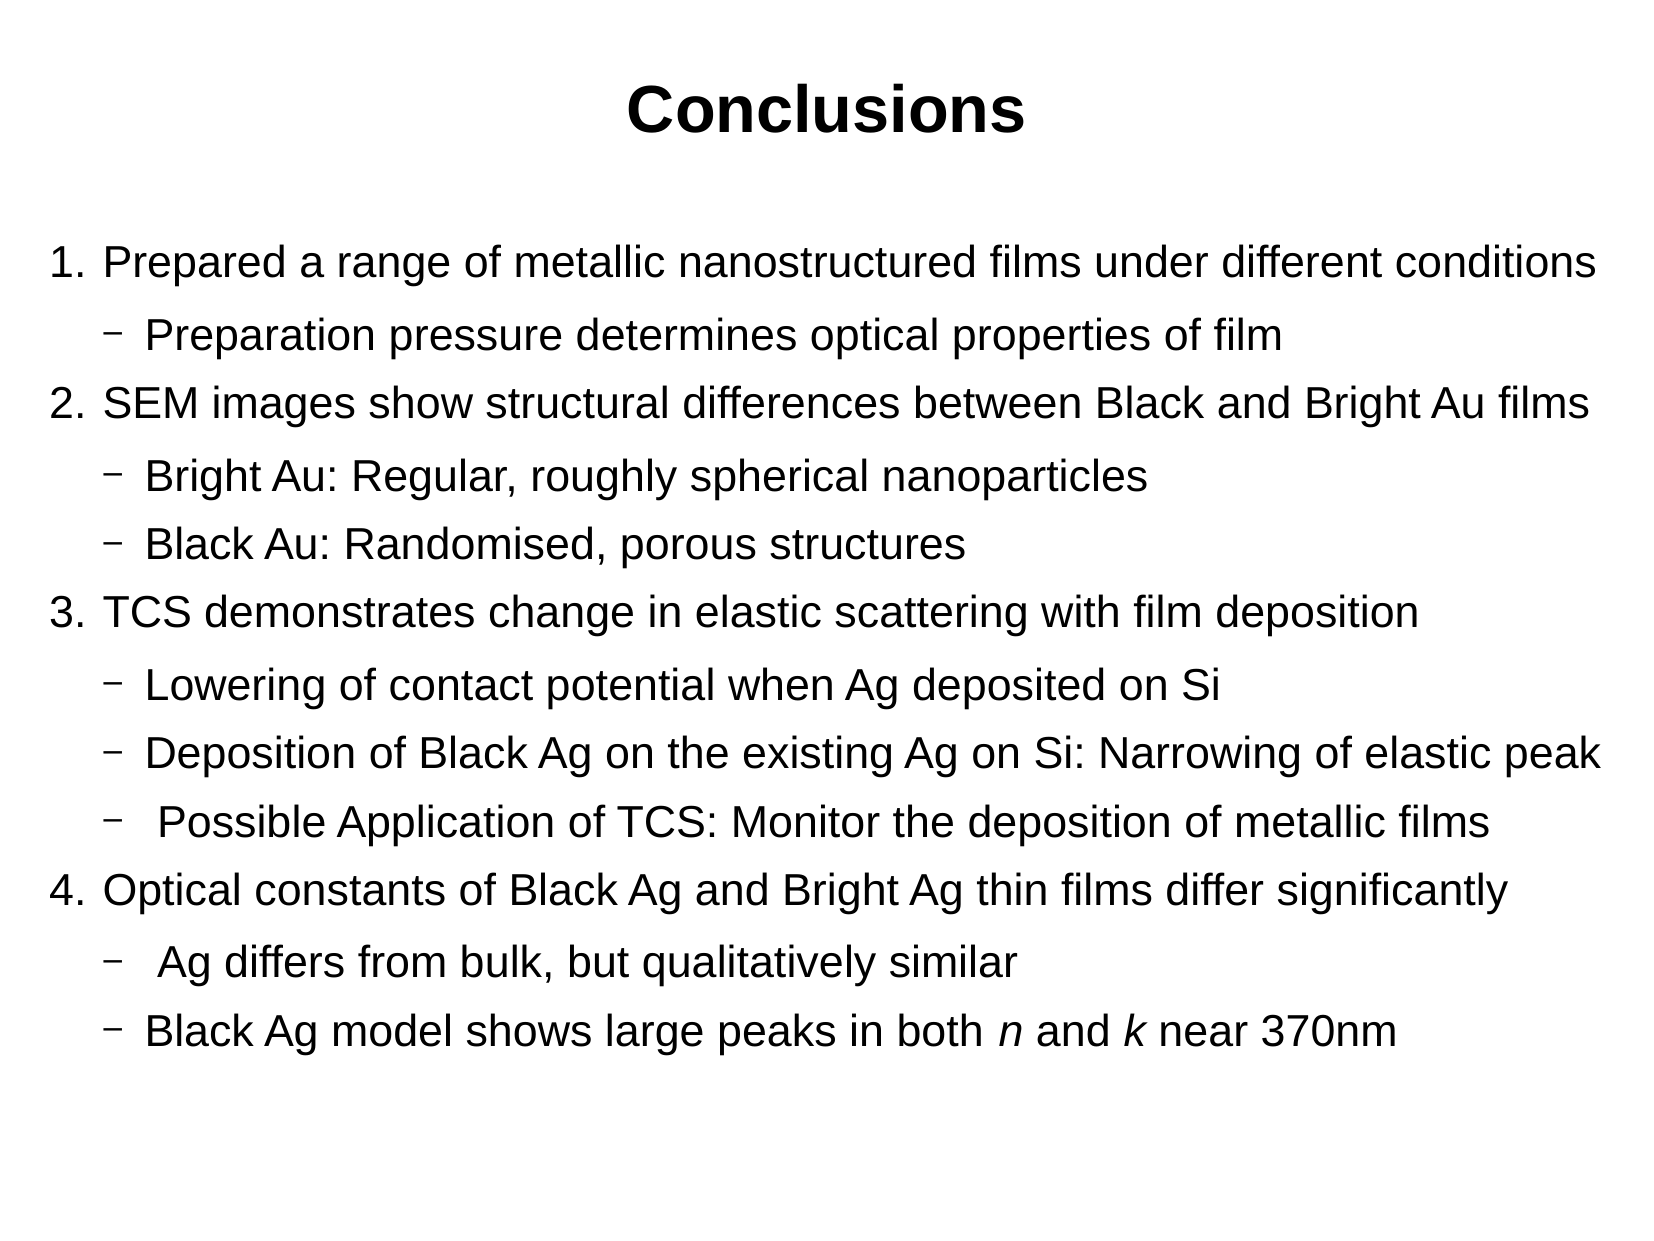

# Conclusions
 Prepared a range of metallic nanostructured films under different conditions
Preparation pressure determines optical properties of film
 SEM images show structural differences between Black and Bright Au films
Bright Au: Regular, roughly spherical nanoparticles
Black Au: Randomised, porous structures
 TCS demonstrates change in elastic scattering with film deposition
Lowering of contact potential when Ag deposited on Si
Deposition of Black Ag on the existing Ag on Si: Narrowing of elastic peak
 Possible Application of TCS: Monitor the deposition of metallic films
 Optical constants of Black Ag and Bright Ag thin films differ significantly
 Ag differs from bulk, but qualitatively similar
Black Ag model shows large peaks in both n and k near 370nm